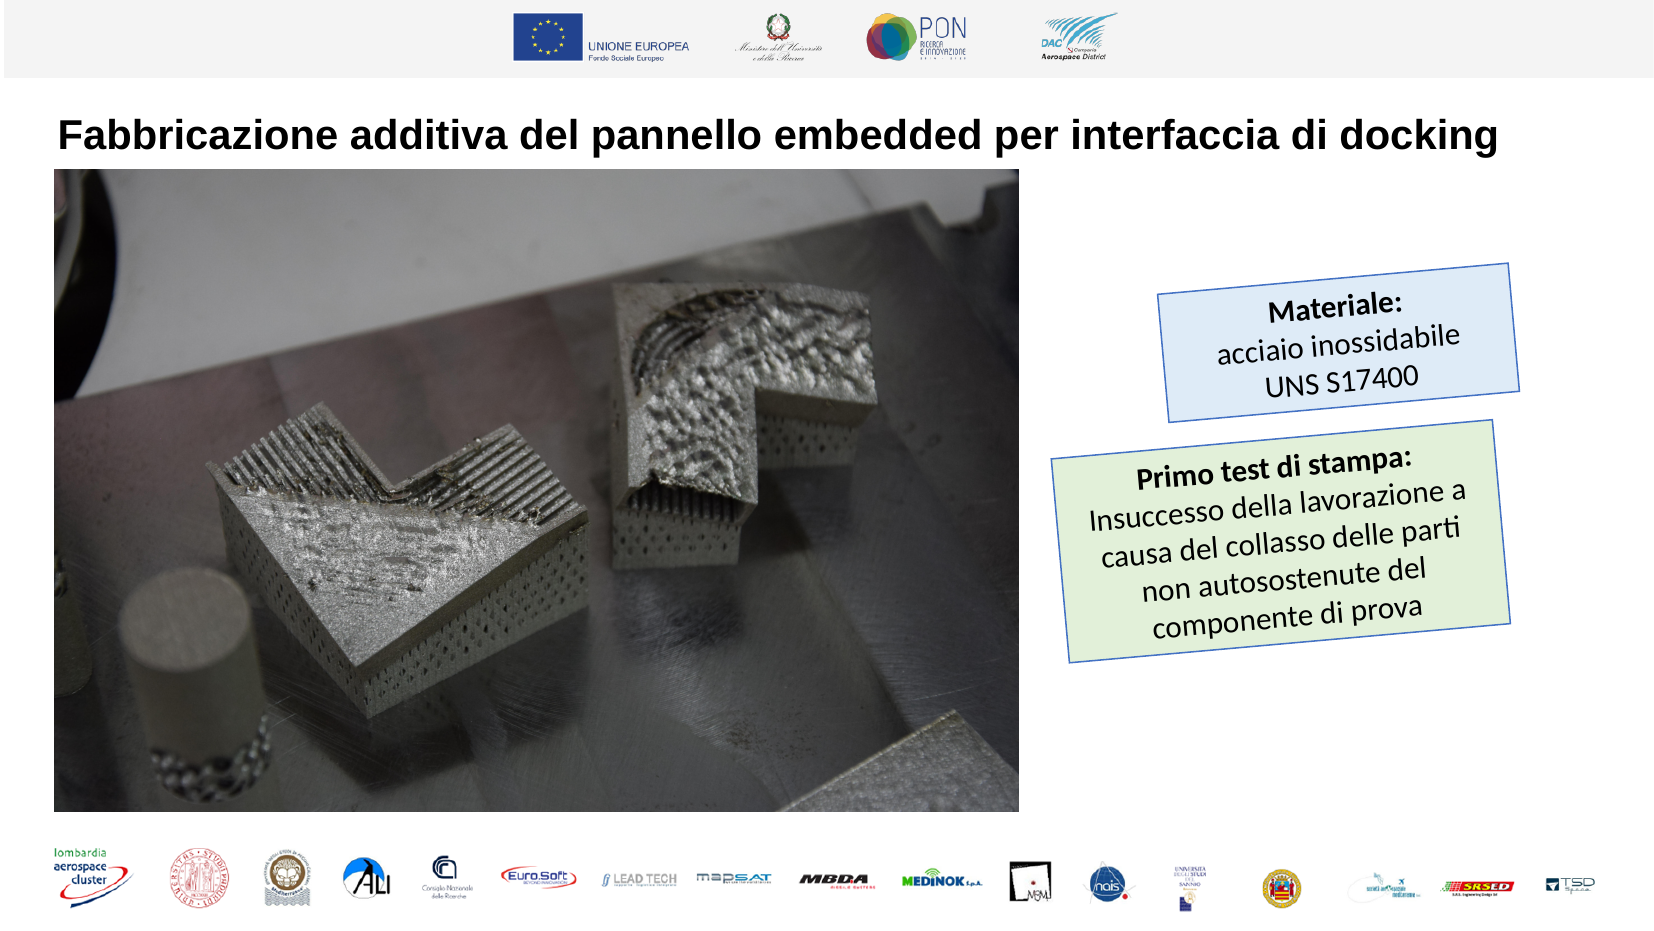

Fabbricazione additiva del pannello embedded per interfaccia di docking
Materiale:
acciaio inossidabile
UNS S17400
Primo test di stampa:
Insuccesso della lavorazione a causa del collasso delle parti non autosostenute del componente di prova